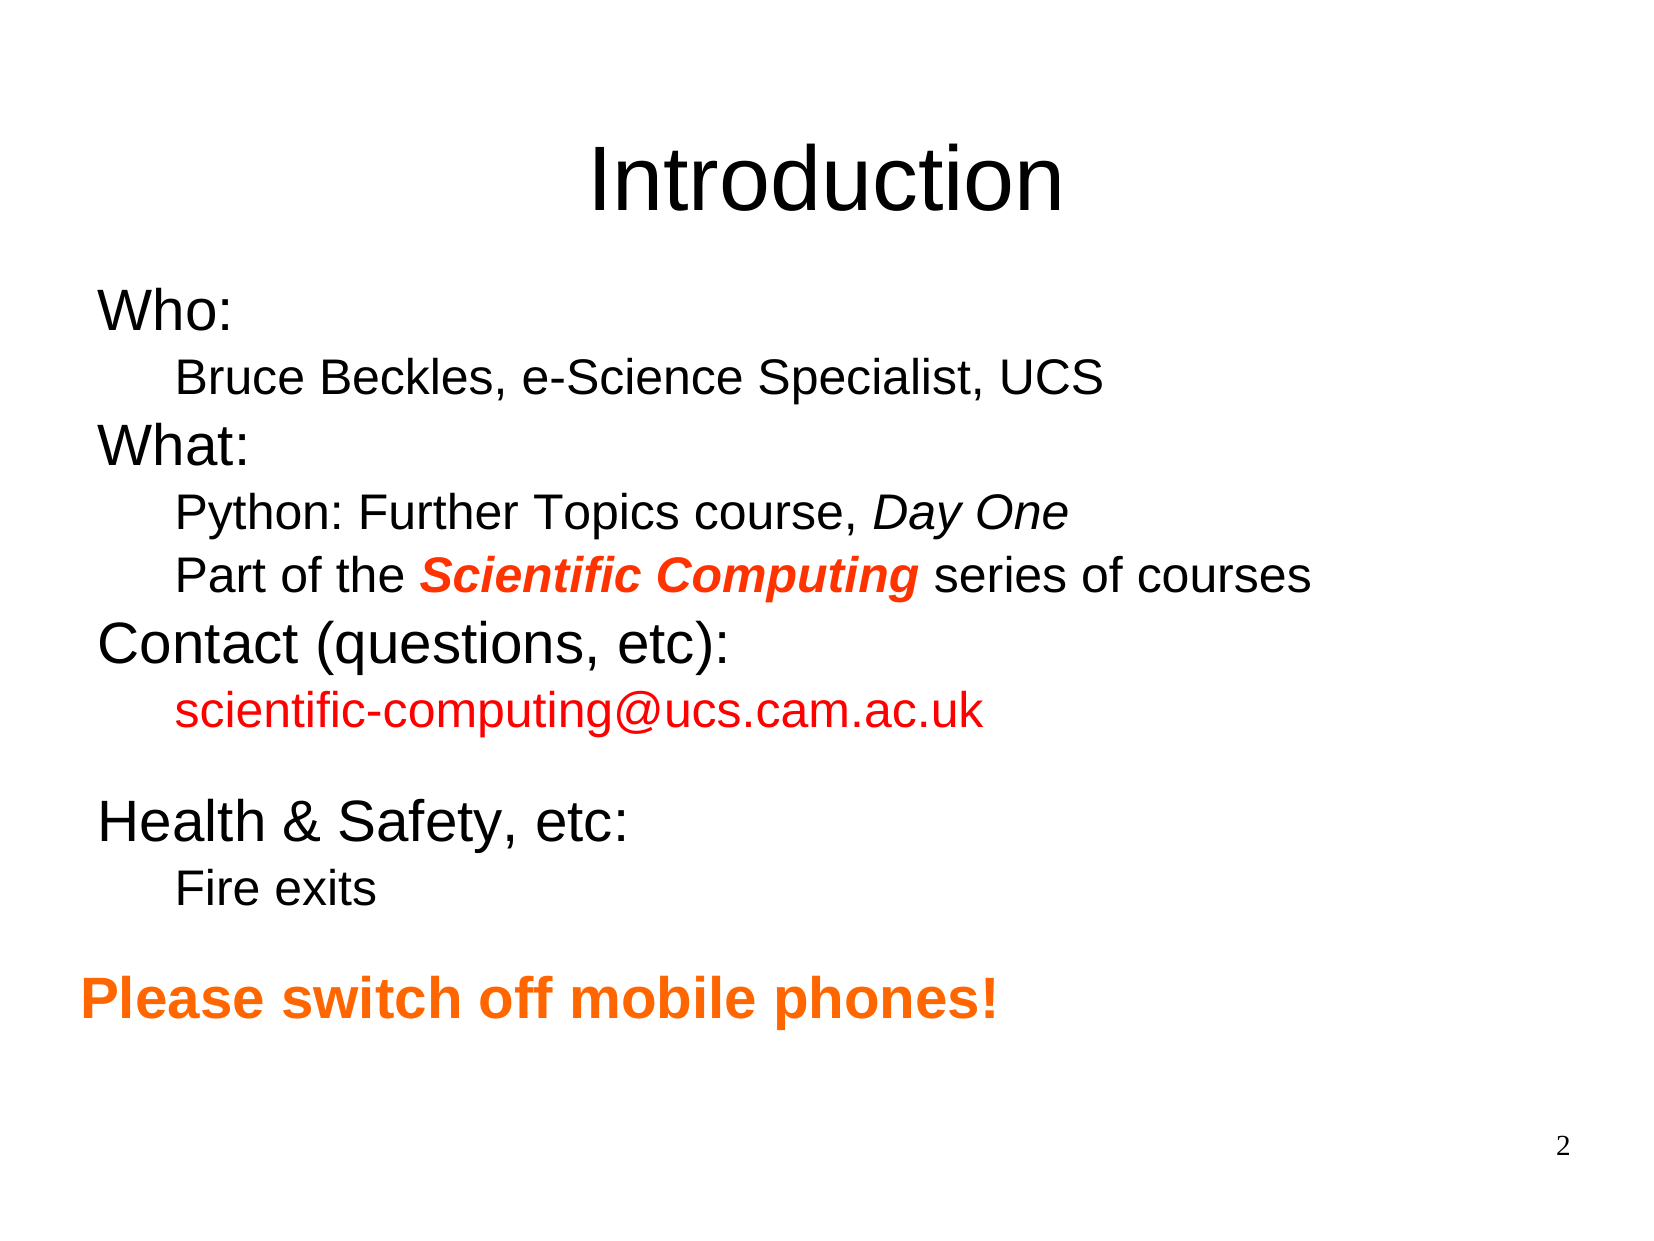

# Introduction
Who:
Bruce Beckles, e-Science Specialist, UCS
What:
Python: Further Topics course, Day One
Part of the Scientific Computing series of courses
Contact (questions, etc):
scientific-computing@ucs.cam.ac.uk
Health & Safety, etc:
Fire exits
Please switch off mobile phones!
2